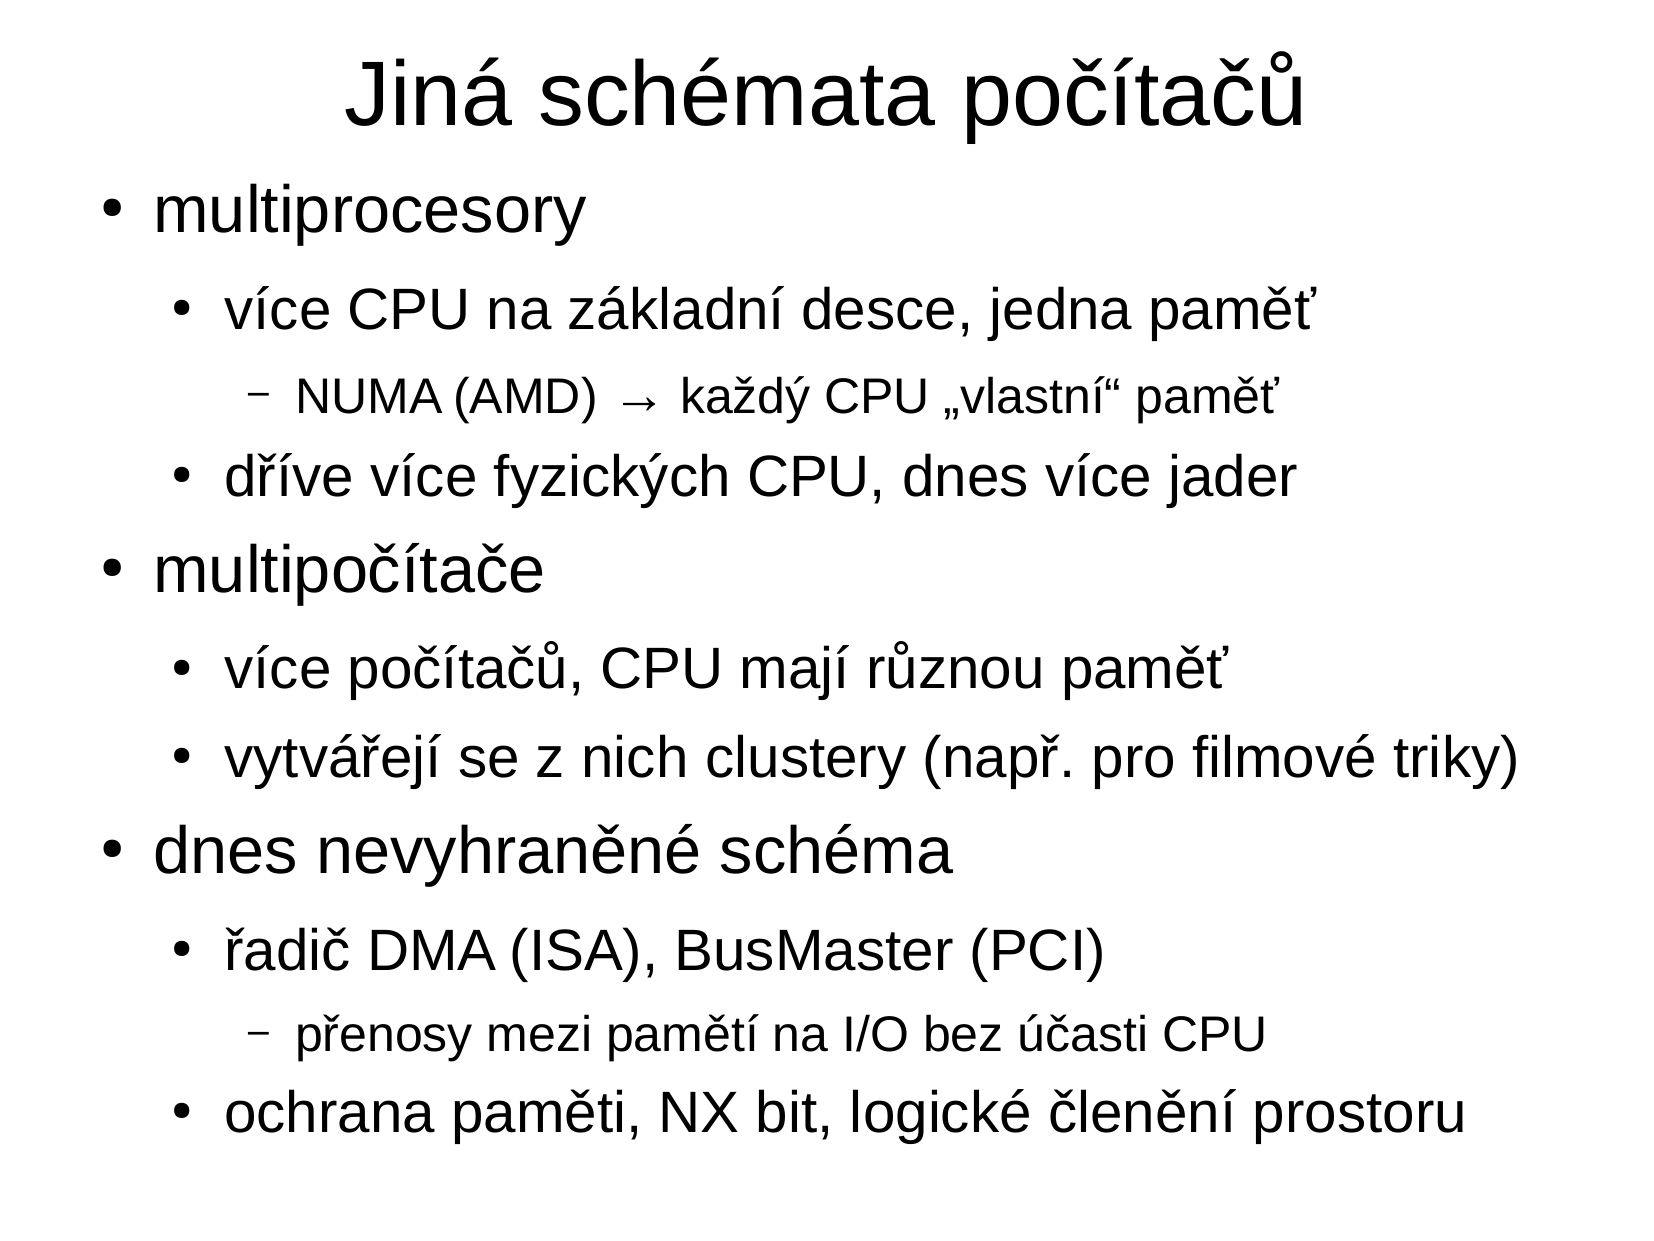

# Jiná schémata počítačů
multiprocesory
více CPU na základní desce, jedna paměť
NUMA (AMD) → každý CPU „vlastní“ paměť
dříve více fyzických CPU, dnes více jader
multipočítače
více počítačů, CPU mají různou paměť
vytvářejí se z nich clustery (např. pro filmové triky)
dnes nevyhraněné schéma
řadič DMA (ISA), BusMaster (PCI)
přenosy mezi pamětí na I/O bez účasti CPU
ochrana paměti, NX bit, logické členění prostoru